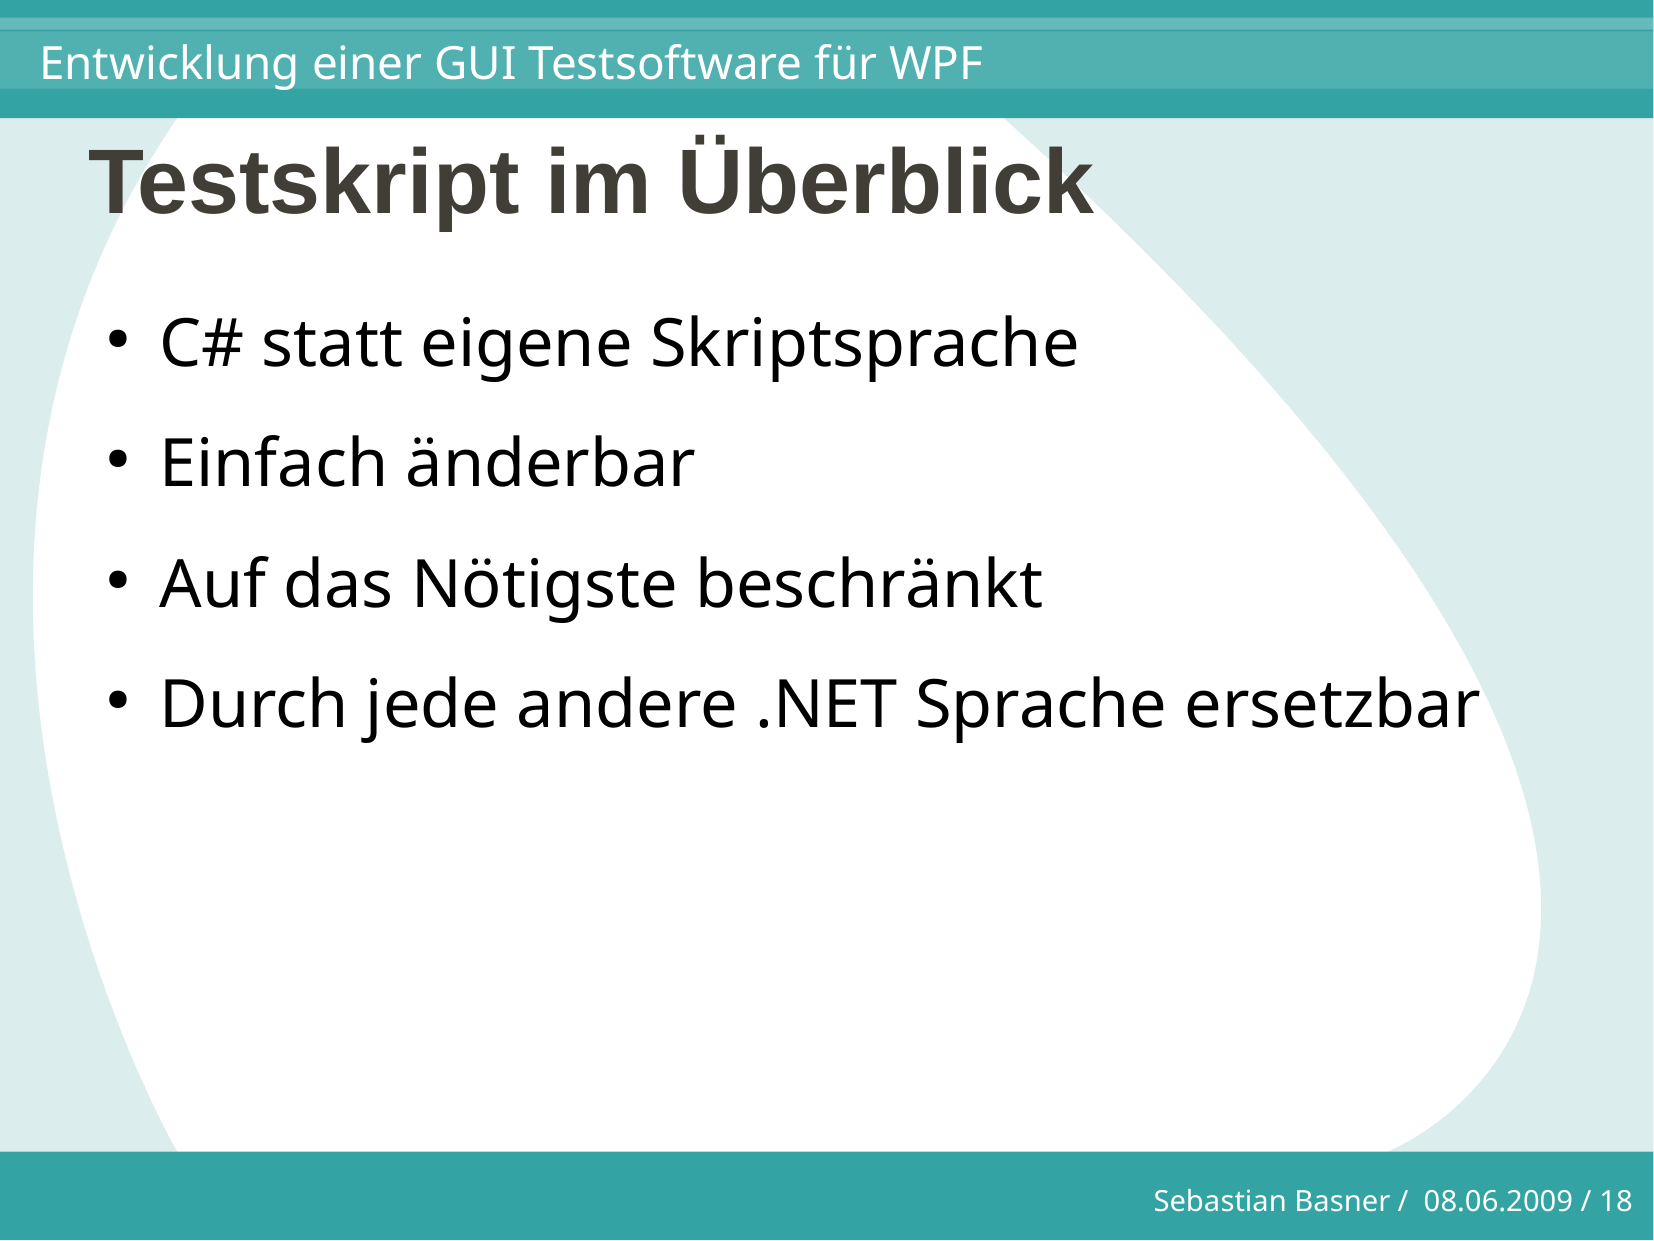

# Testskript im Überblick
C# statt eigene Skriptsprache
Einfach änderbar
Auf das Nötigste beschränkt
Durch jede andere .NET Sprache ersetzbar